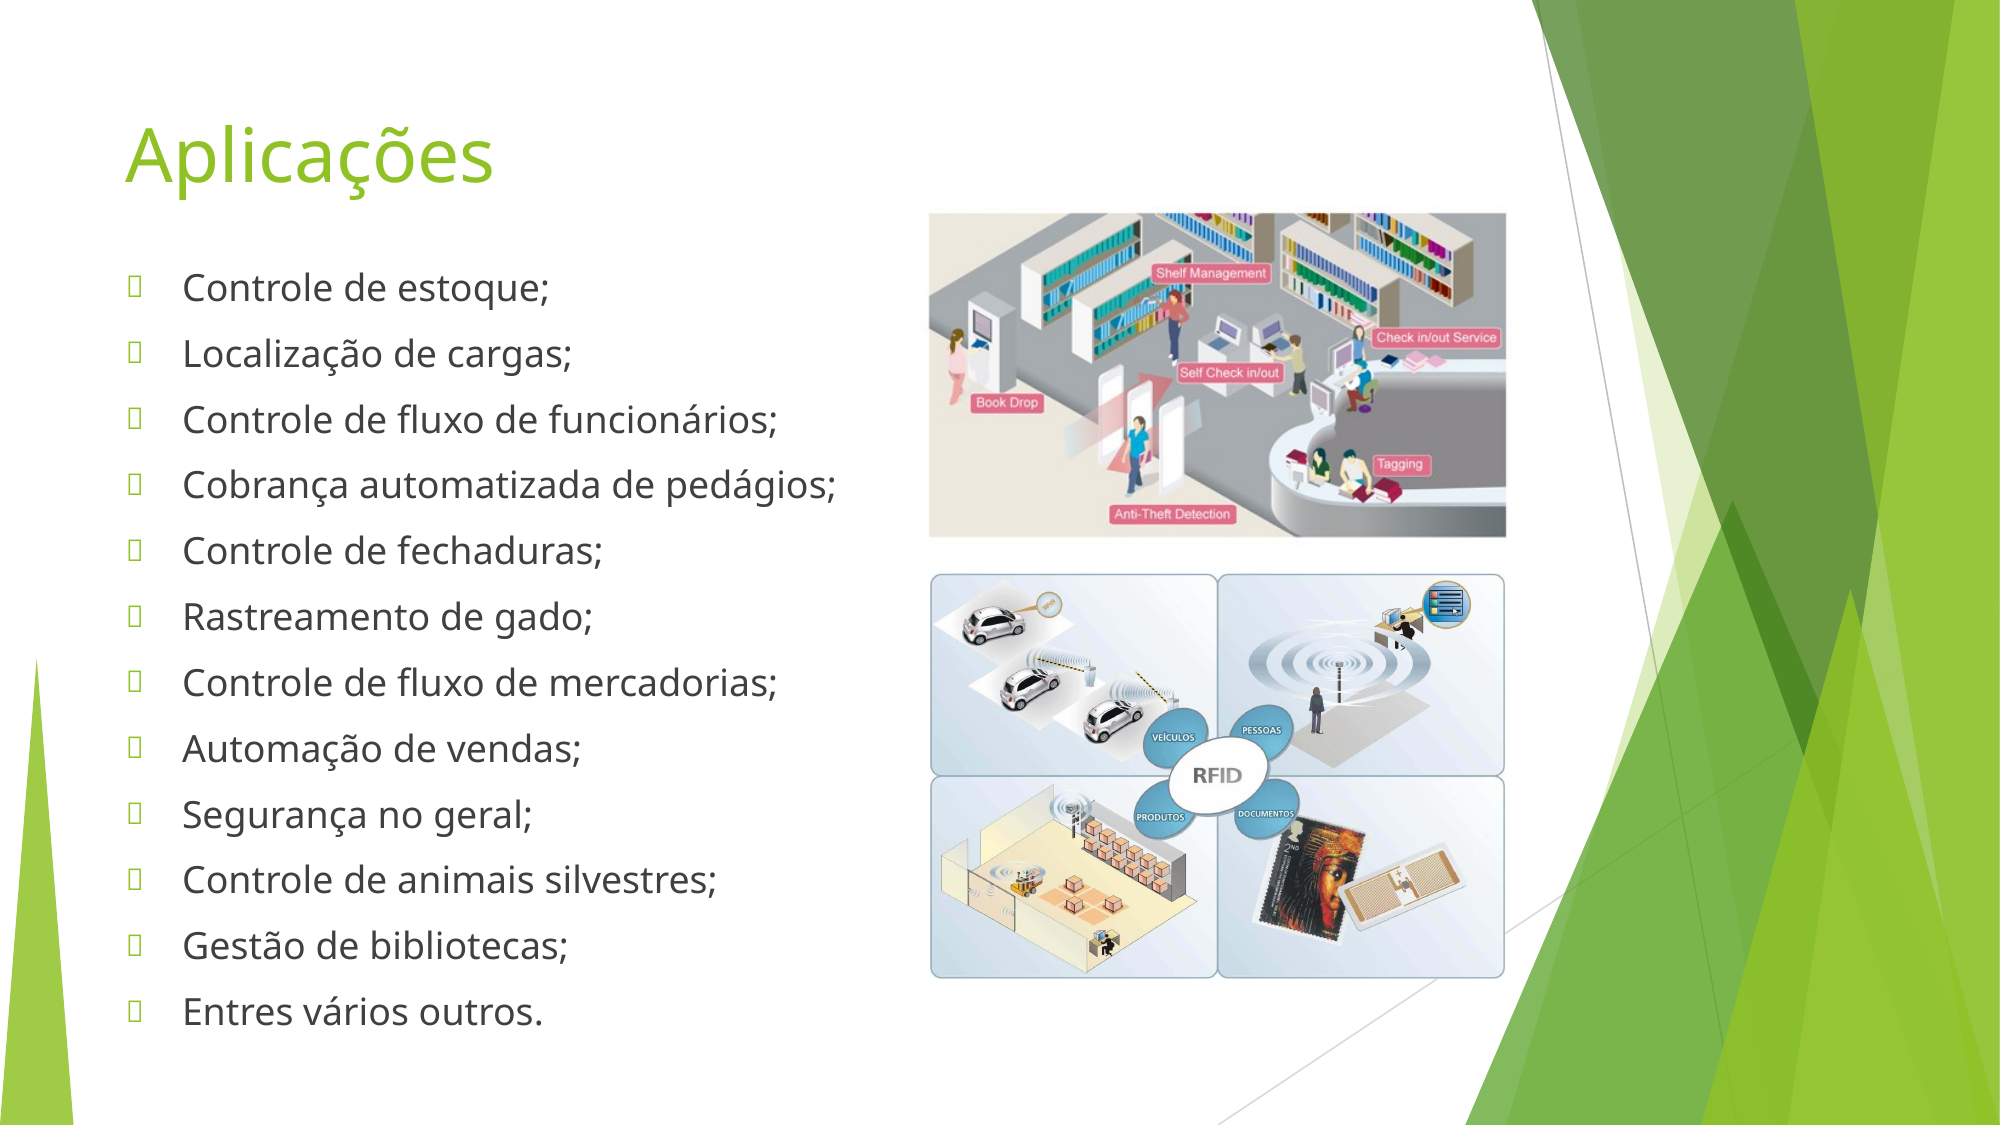

# Aplicações
Controle de estoque;
Localização de cargas;
Controle de fluxo de funcionários;
Cobrança automatizada de pedágios;
Controle de fechaduras;
Rastreamento de gado;
Controle de fluxo de mercadorias;
Automação de vendas;
Segurança no geral;
Controle de animais silvestres;
Gestão de bibliotecas;
Entres vários outros.